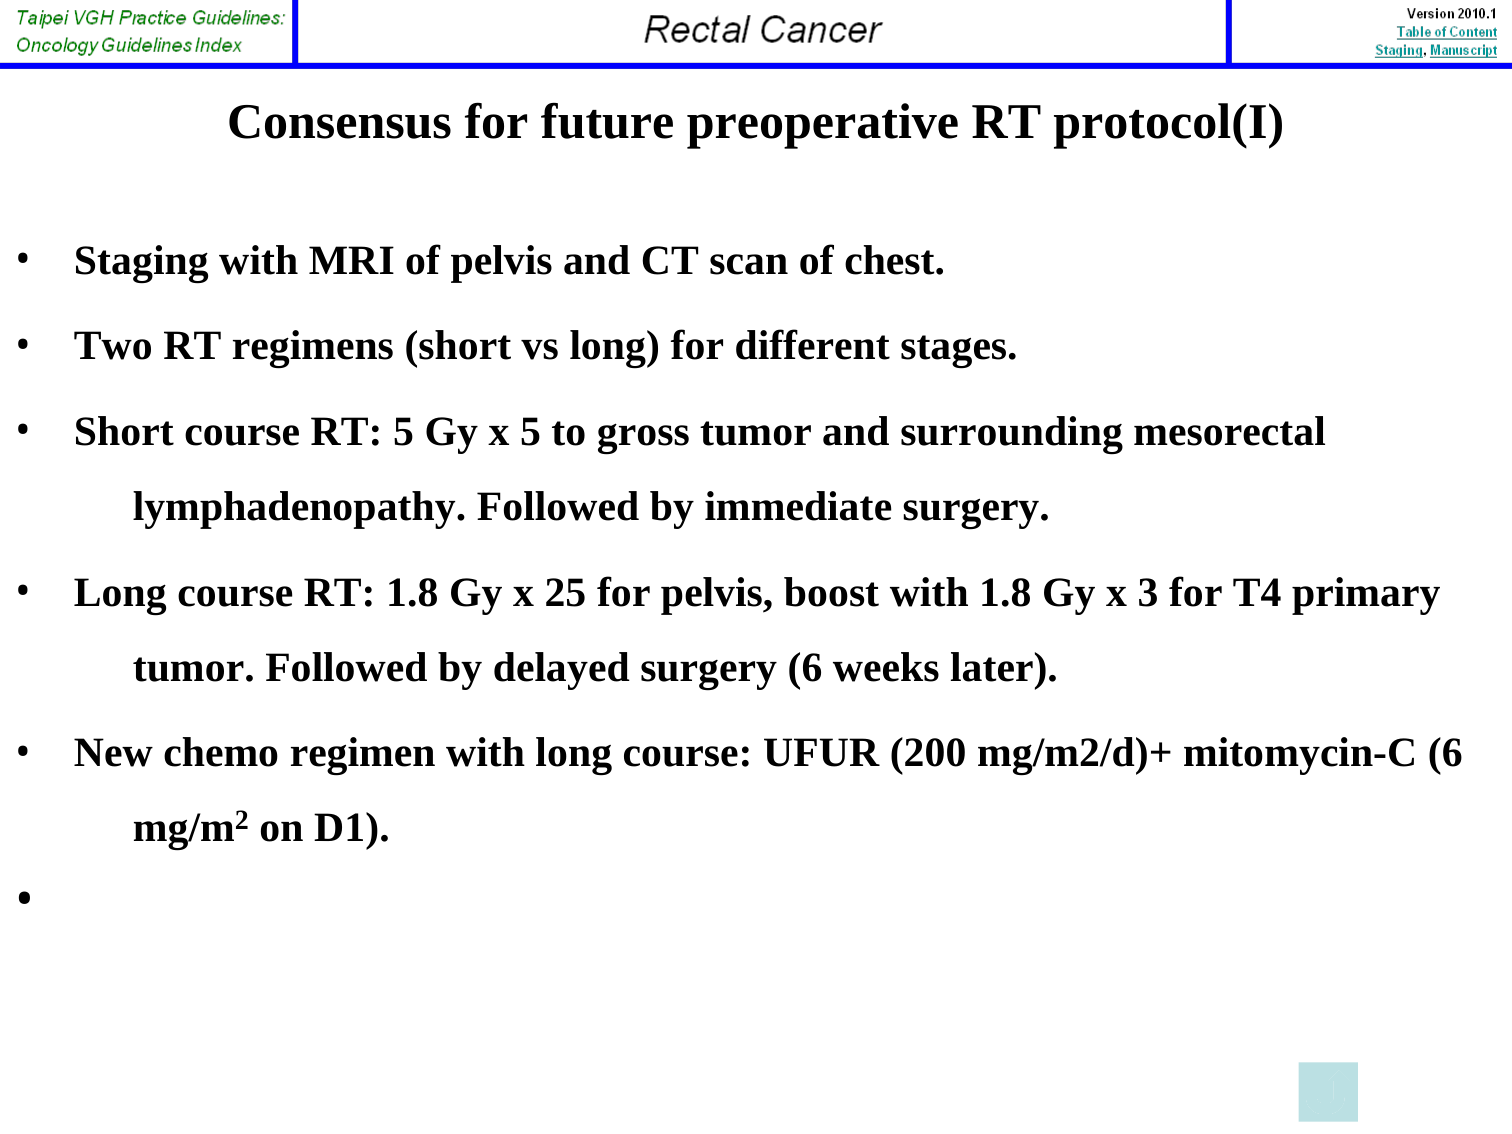

# Consensus for future preoperative RT protocol(I)
Staging with MRI of pelvis and CT scan of chest.
Two RT regimens (short vs long) for different stages.
Short course RT: 5 Gy x 5 to gross tumor and surrounding mesorectal lymphadenopathy. Followed by immediate surgery.
Long course RT: 1.8 Gy x 25 for pelvis, boost with 1.8 Gy x 3 for T4 primary tumor. Followed by delayed surgery (6 weeks later).
New chemo regimen with long course: UFUR (200 mg/m2/d)+ mitomycin-C (6 mg/m2 on D1).